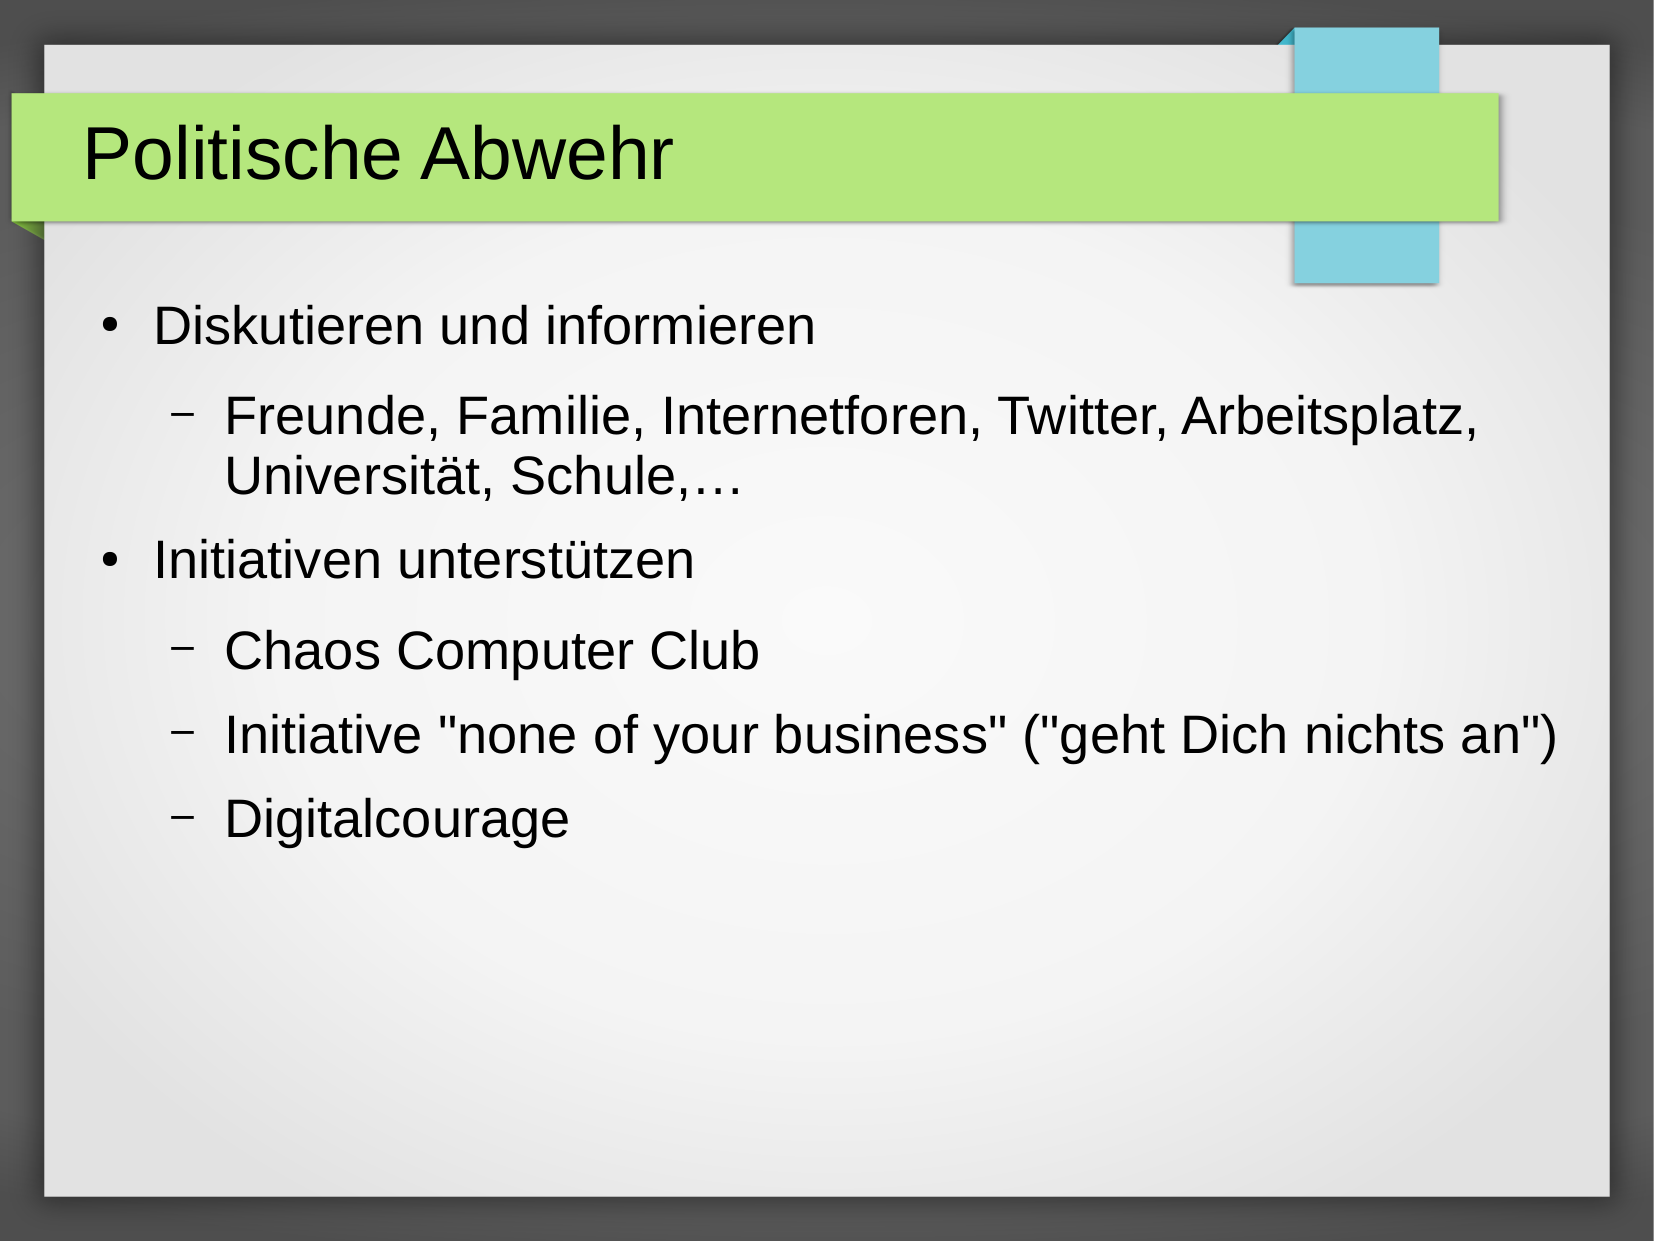

# Politische Abwehr
Diskutieren und informieren
Freunde, Familie, Internetforen, Twitter, Arbeitsplatz, Universität, Schule,…
Initiativen unterstützen
Chaos Computer Club
Initiative "none of your business" ("geht Dich nichts an")
Digitalcourage